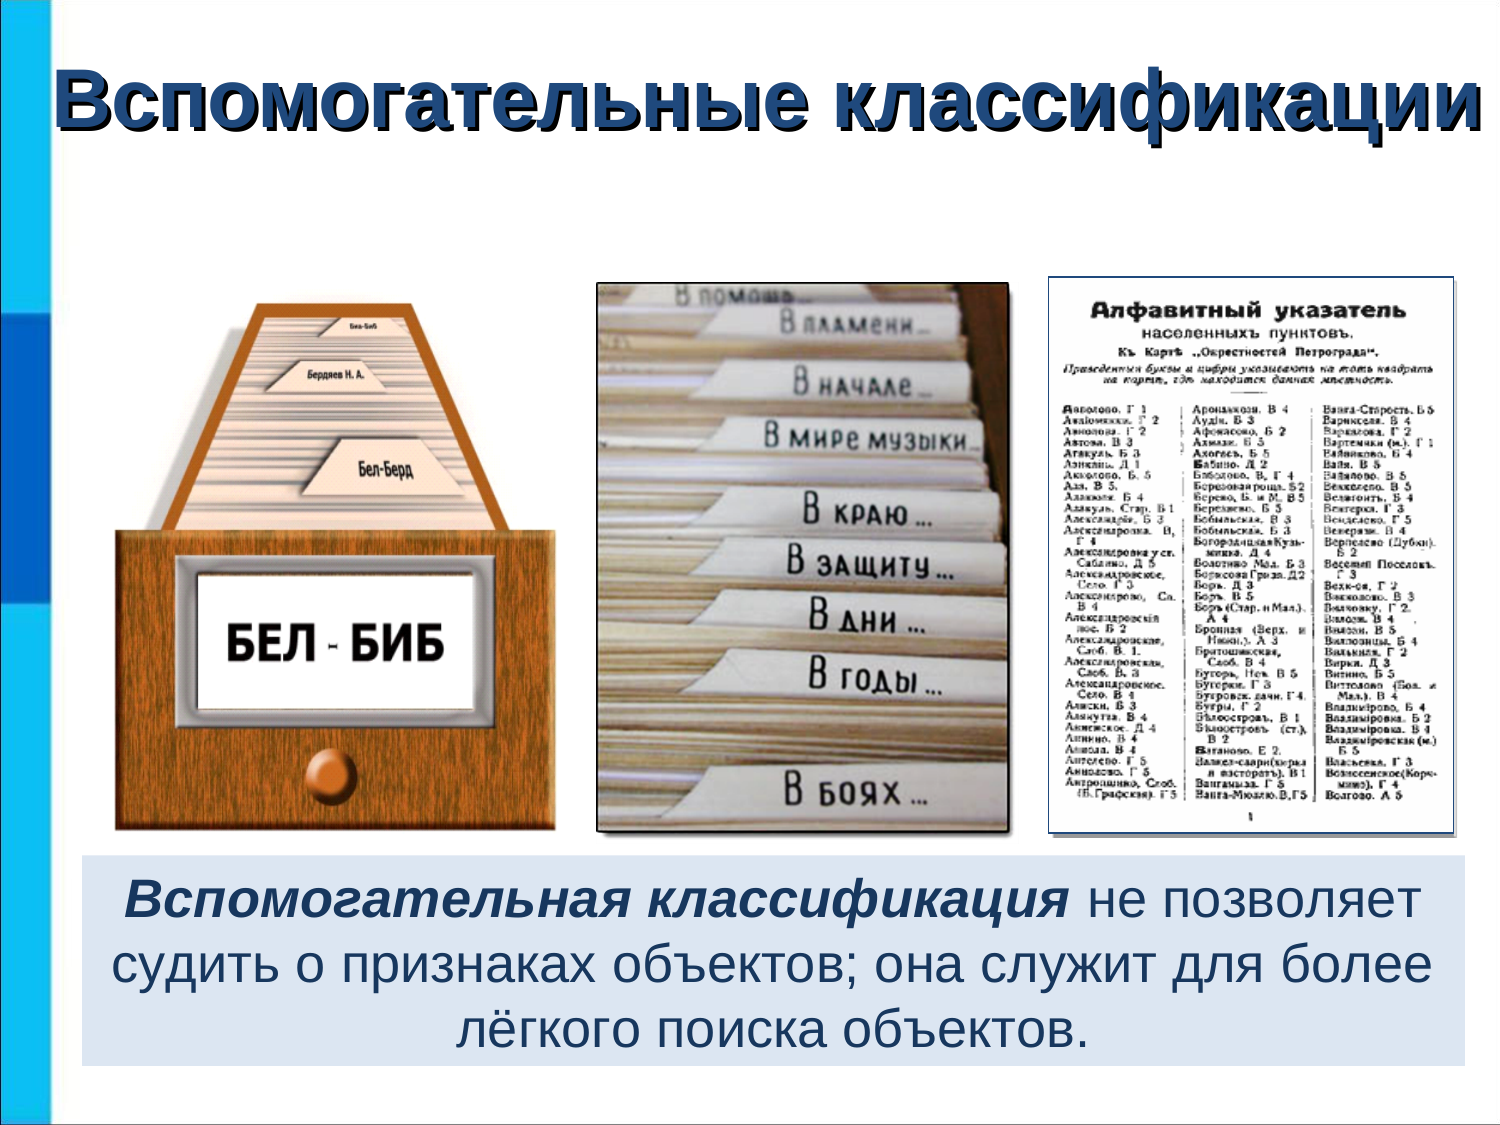

# Вспомогательные классификации
Вспомогательная классификация не позволяет судить о признаках объектов; она служит для более лёгкого поиска объектов.